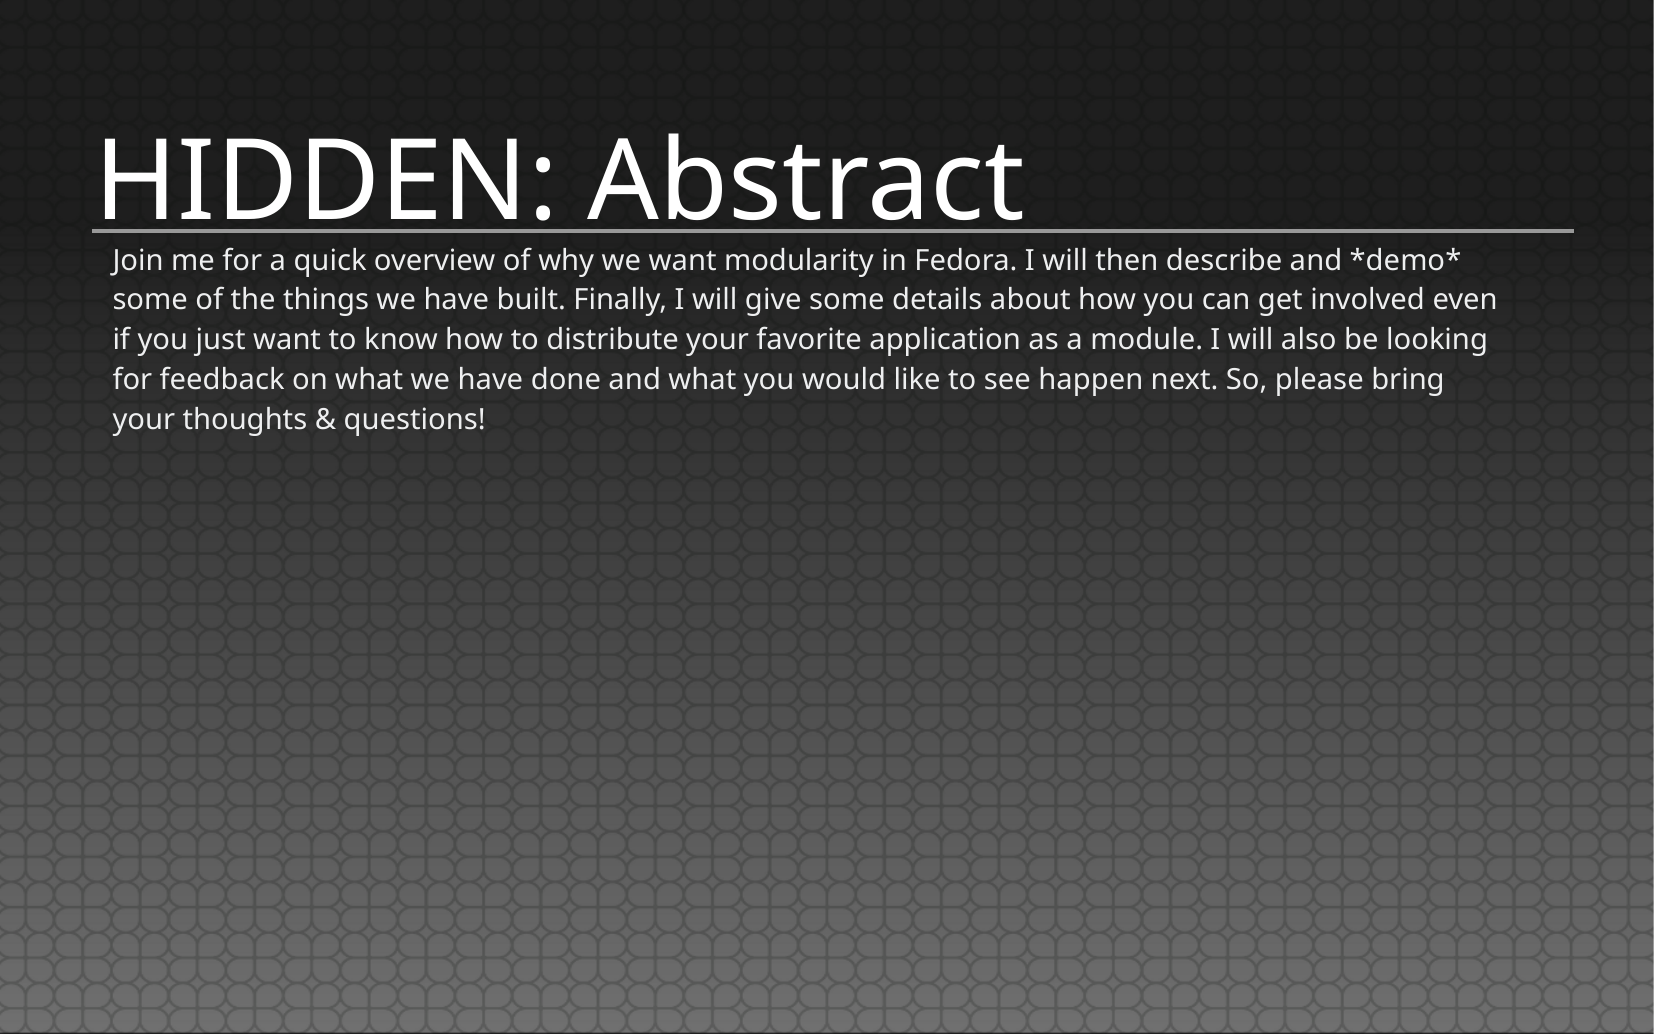

# HIDDEN: Abstract
Join me for a quick overview of why we want modularity in Fedora. I will then describe and *demo* some of the things we have built. Finally, I will give some details about how you can get involved even if you just want to know how to distribute your favorite application as a module. I will also be looking for feedback on what we have done and what you would like to see happen next. So, please bring your thoughts & questions!